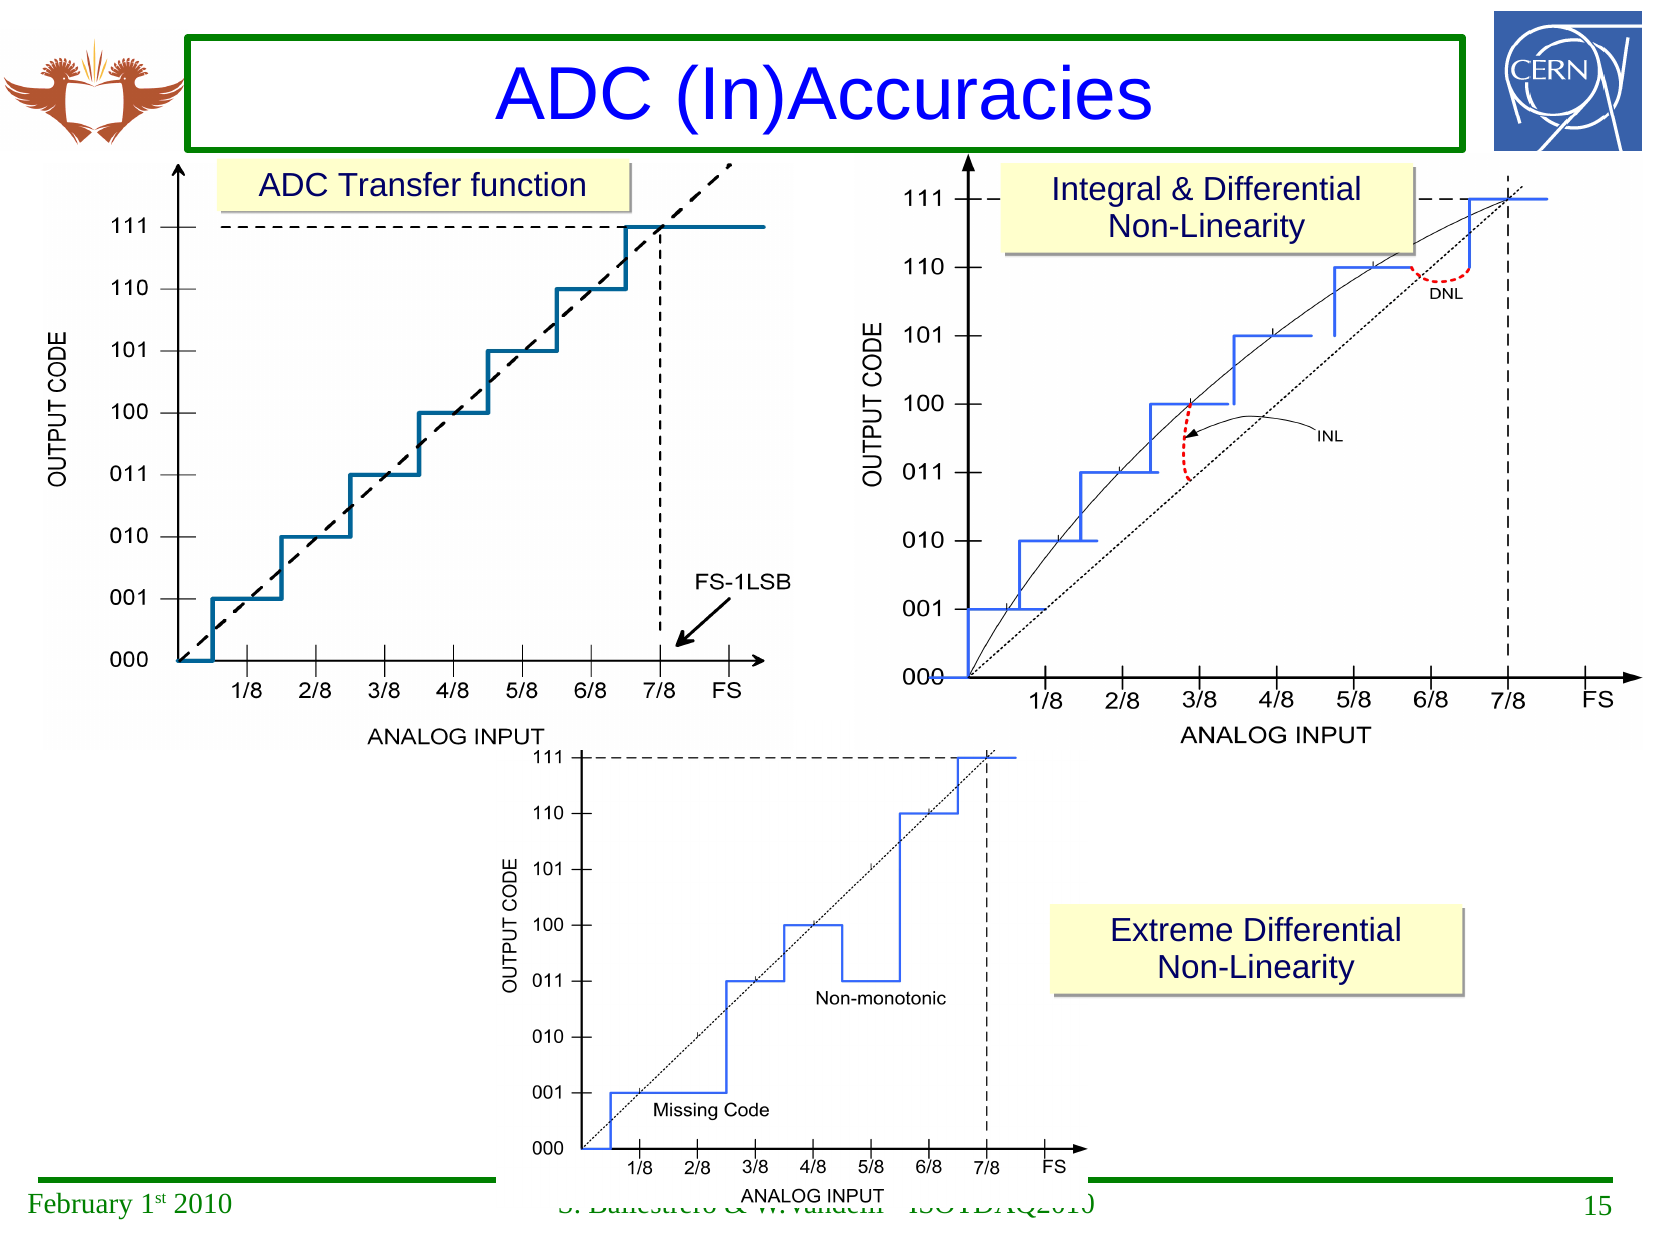

# ADC (In)Accuracies
ADC Transfer function
Integral & Differential
Non-Linearity
Extreme Differential
Non-Linearity
15